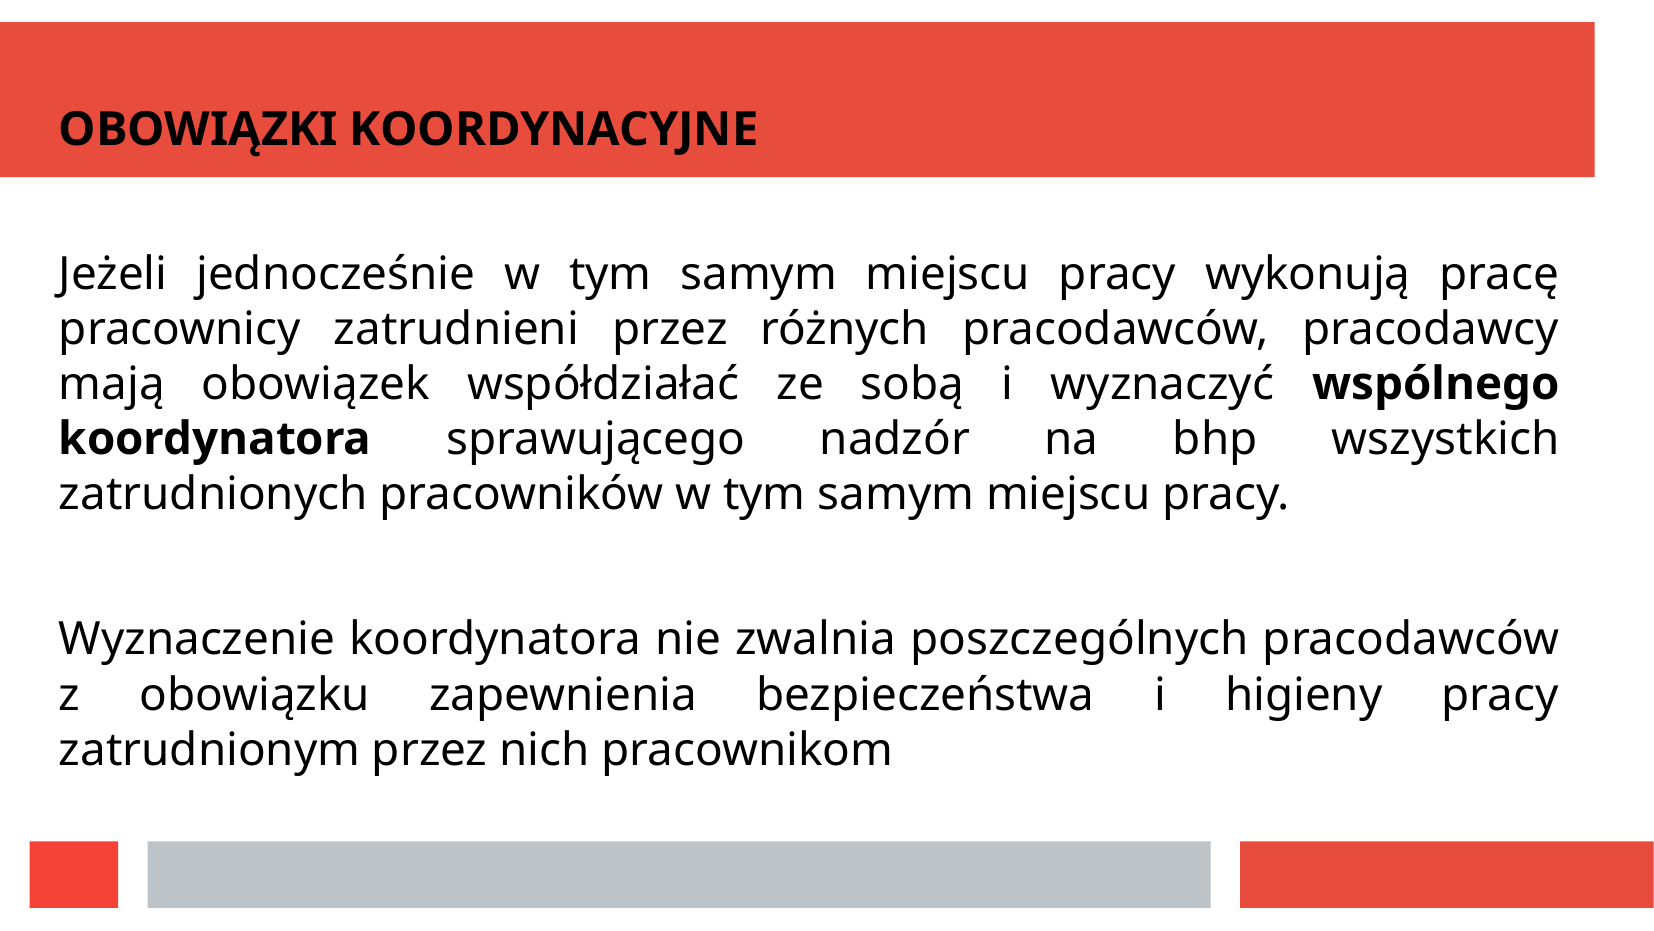

# OBOWIĄZKI KOORDYNACYJNE
Jeżeli jednocześnie w tym samym miejscu pracy wykonują pracę pracownicy zatrudnieni przez różnych pracodawców, pracodawcy mają obowiązek współdziałać ze sobą i wyznaczyć wspólnego koordynatora sprawującego nadzór na bhp wszystkich zatrudnionych pracowników w tym samym miejscu pracy.
Wyznaczenie koordynatora nie zwalnia poszczególnych pracodawców z obowiązku zapewnienia bezpieczeństwa i higieny pracy zatrudnionym przez nich pracownikom